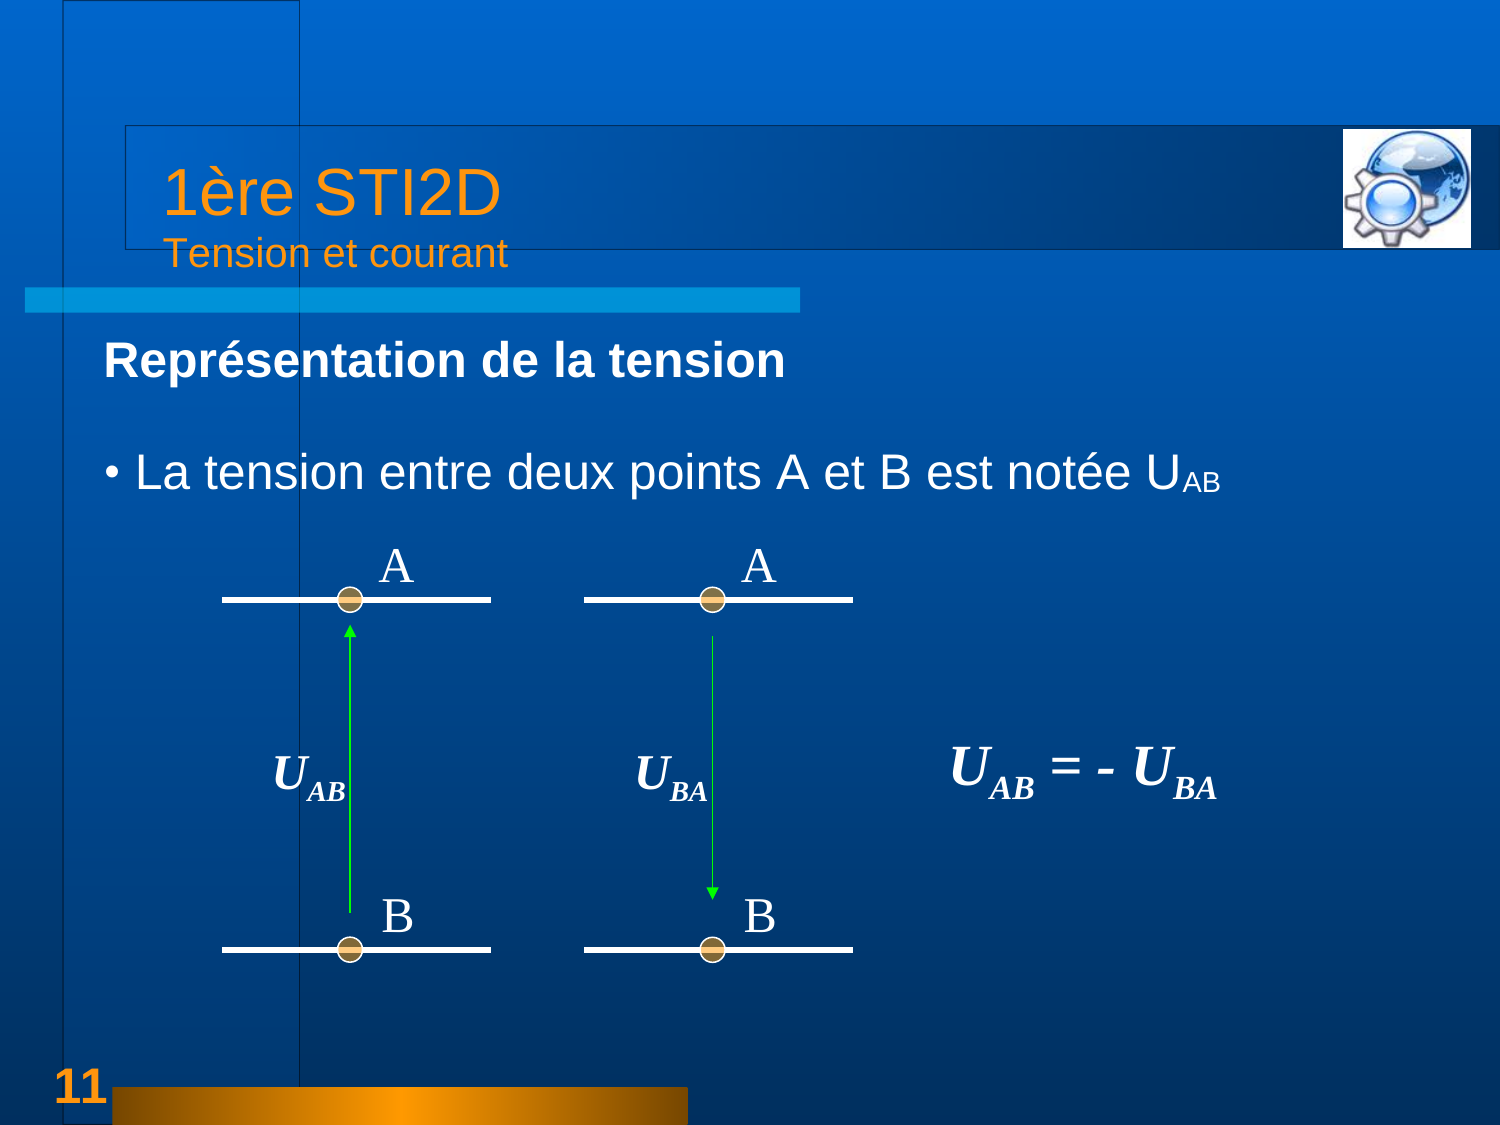

Représentation de la tension
 La tension entre deux points A et B est notée UAB
A
UAB
B
A
UBA
B
UAB = - UBA